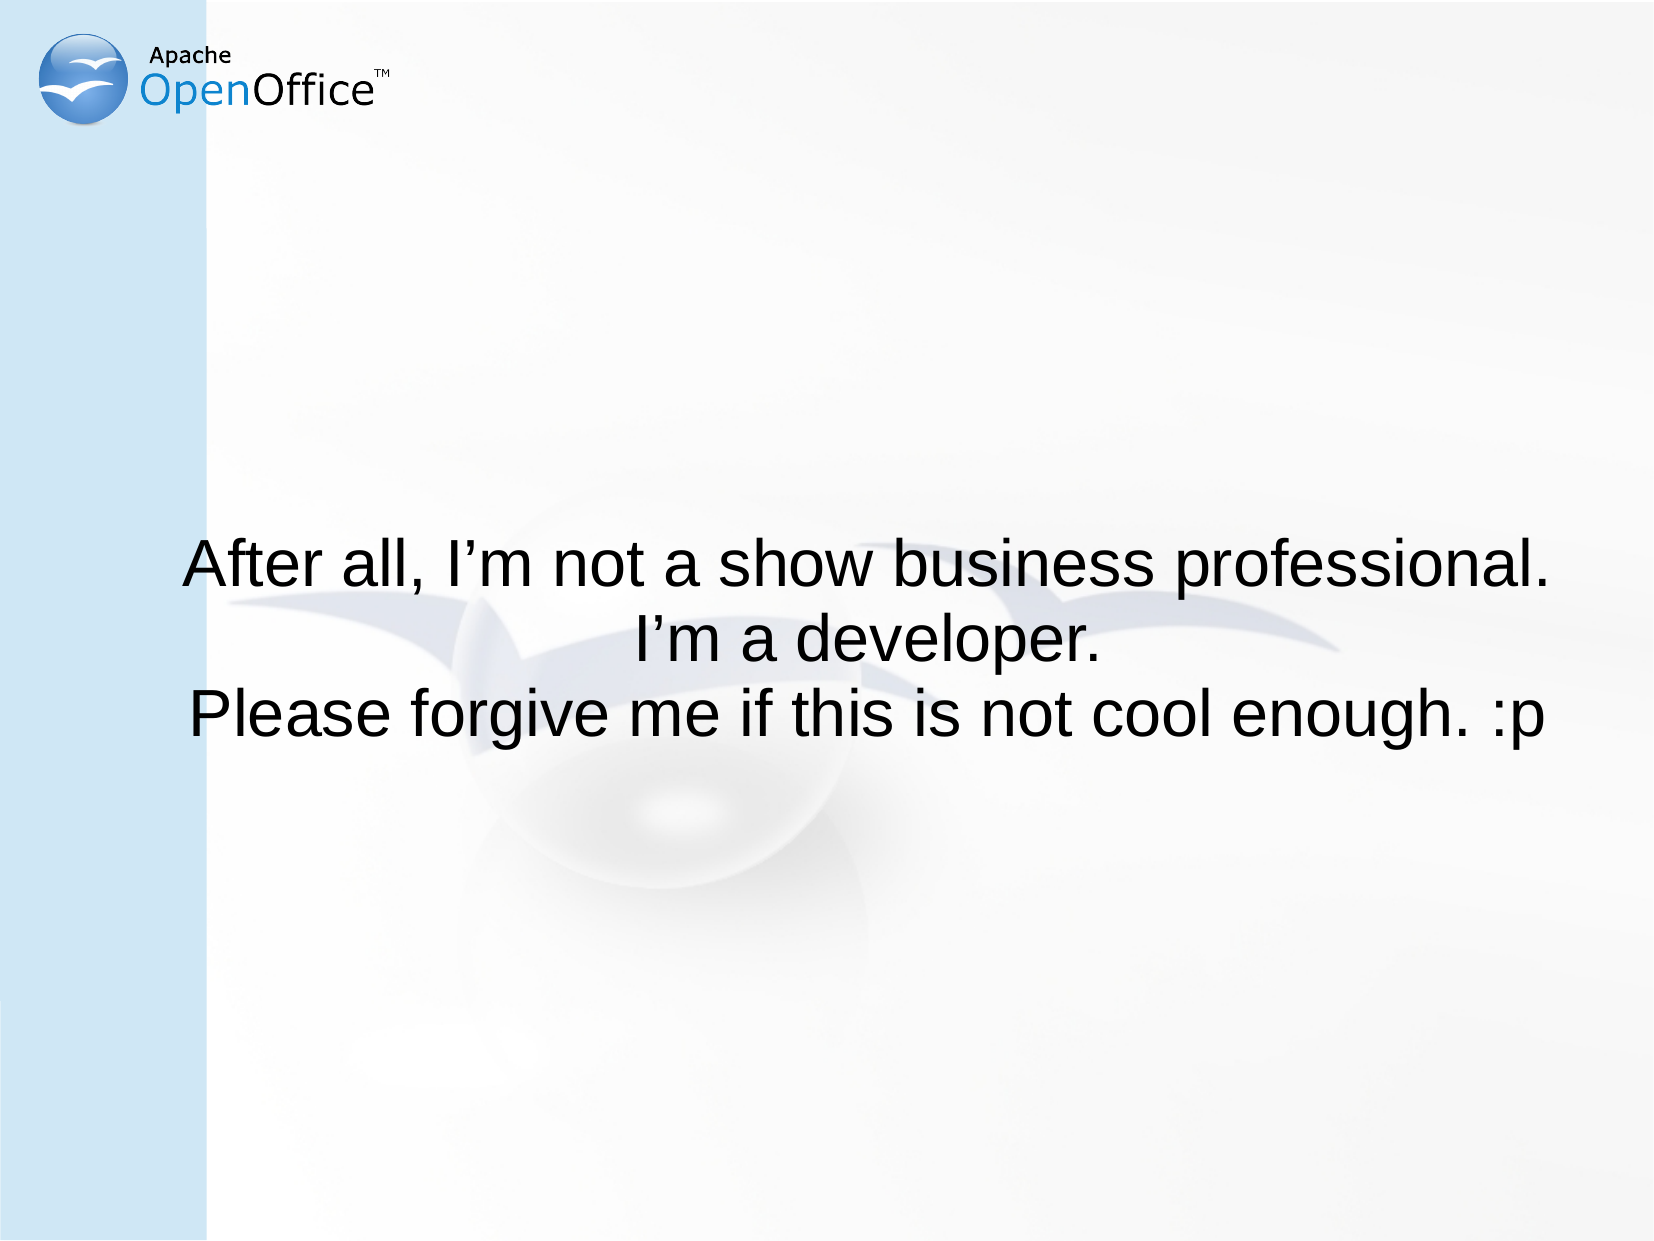

# After all, I’m not a show business professional.
I’m a developer.
Please forgive me if this is not cool enough. :p